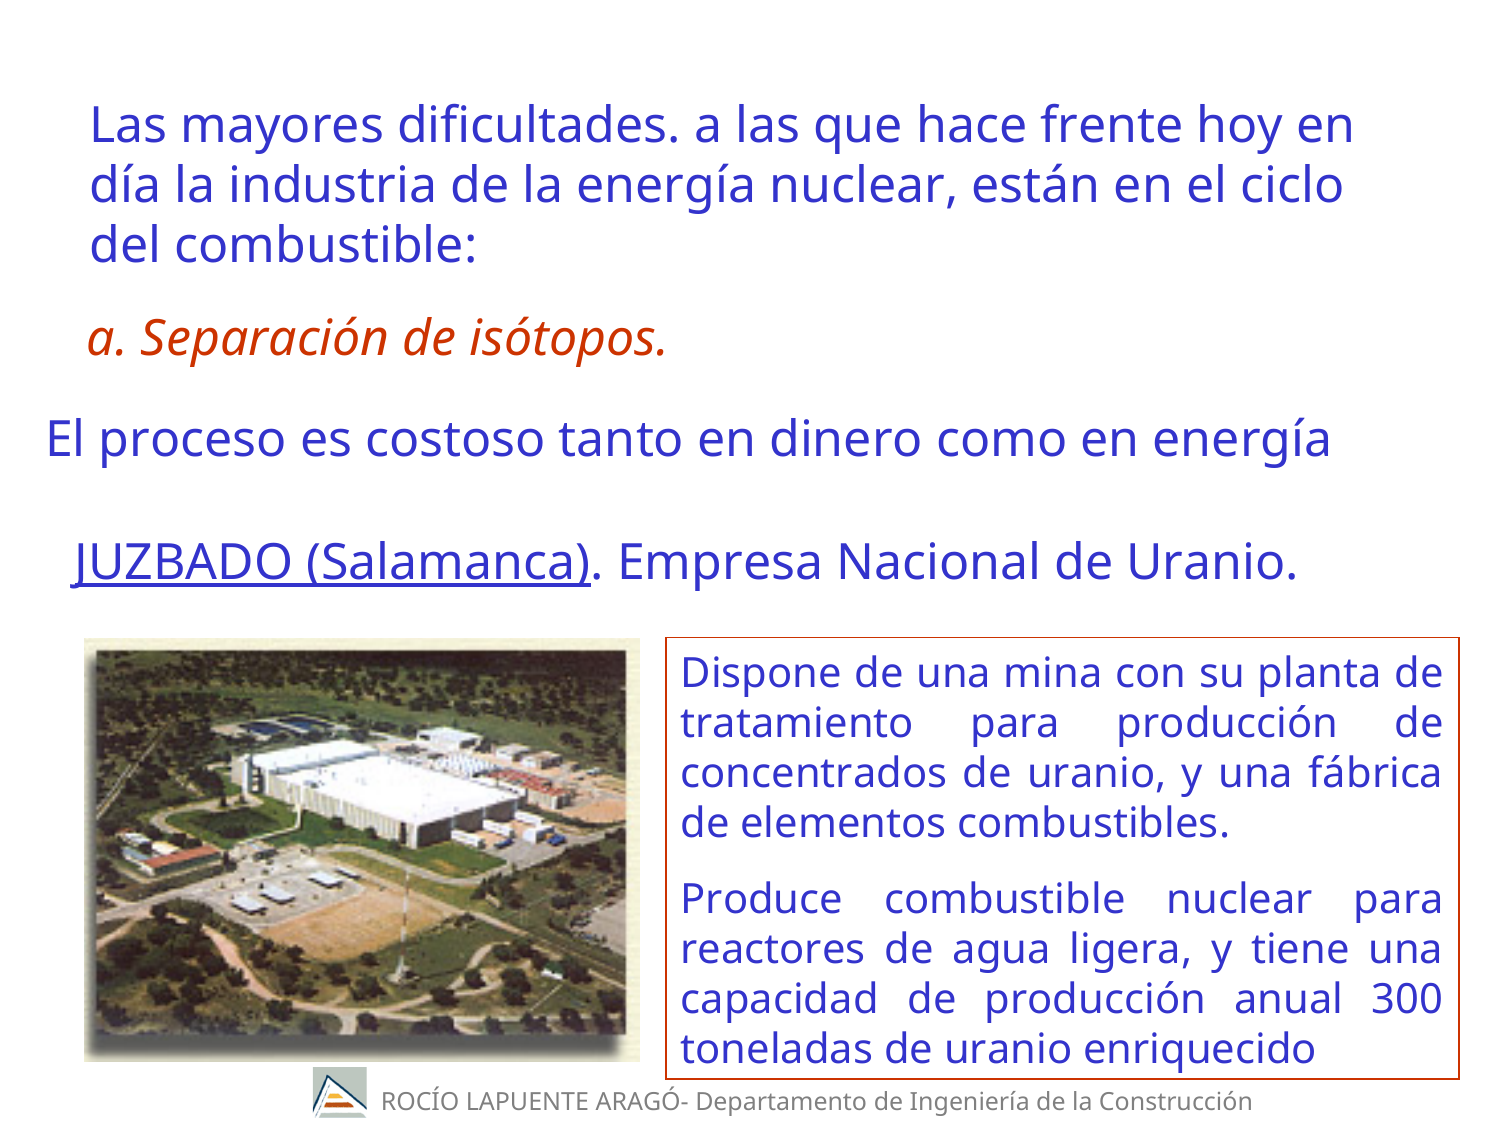

Las mayores dificultades. a las que hace frente hoy en día la industria de la energía nuclear, están en el ciclo del combustible:
a. Separación de isótopos.
El proceso es costoso tanto en dinero como en energía
JUZBADO (Salamanca). Empresa Nacional de Uranio.
Dispone de una mina con su planta de tratamiento para producción de concentrados de uranio, y una fábrica de elementos combustibles.
Produce combustible nuclear para reactores de agua ligera, y tiene una capacidad de producción anual 300 toneladas de uranio enriquecido